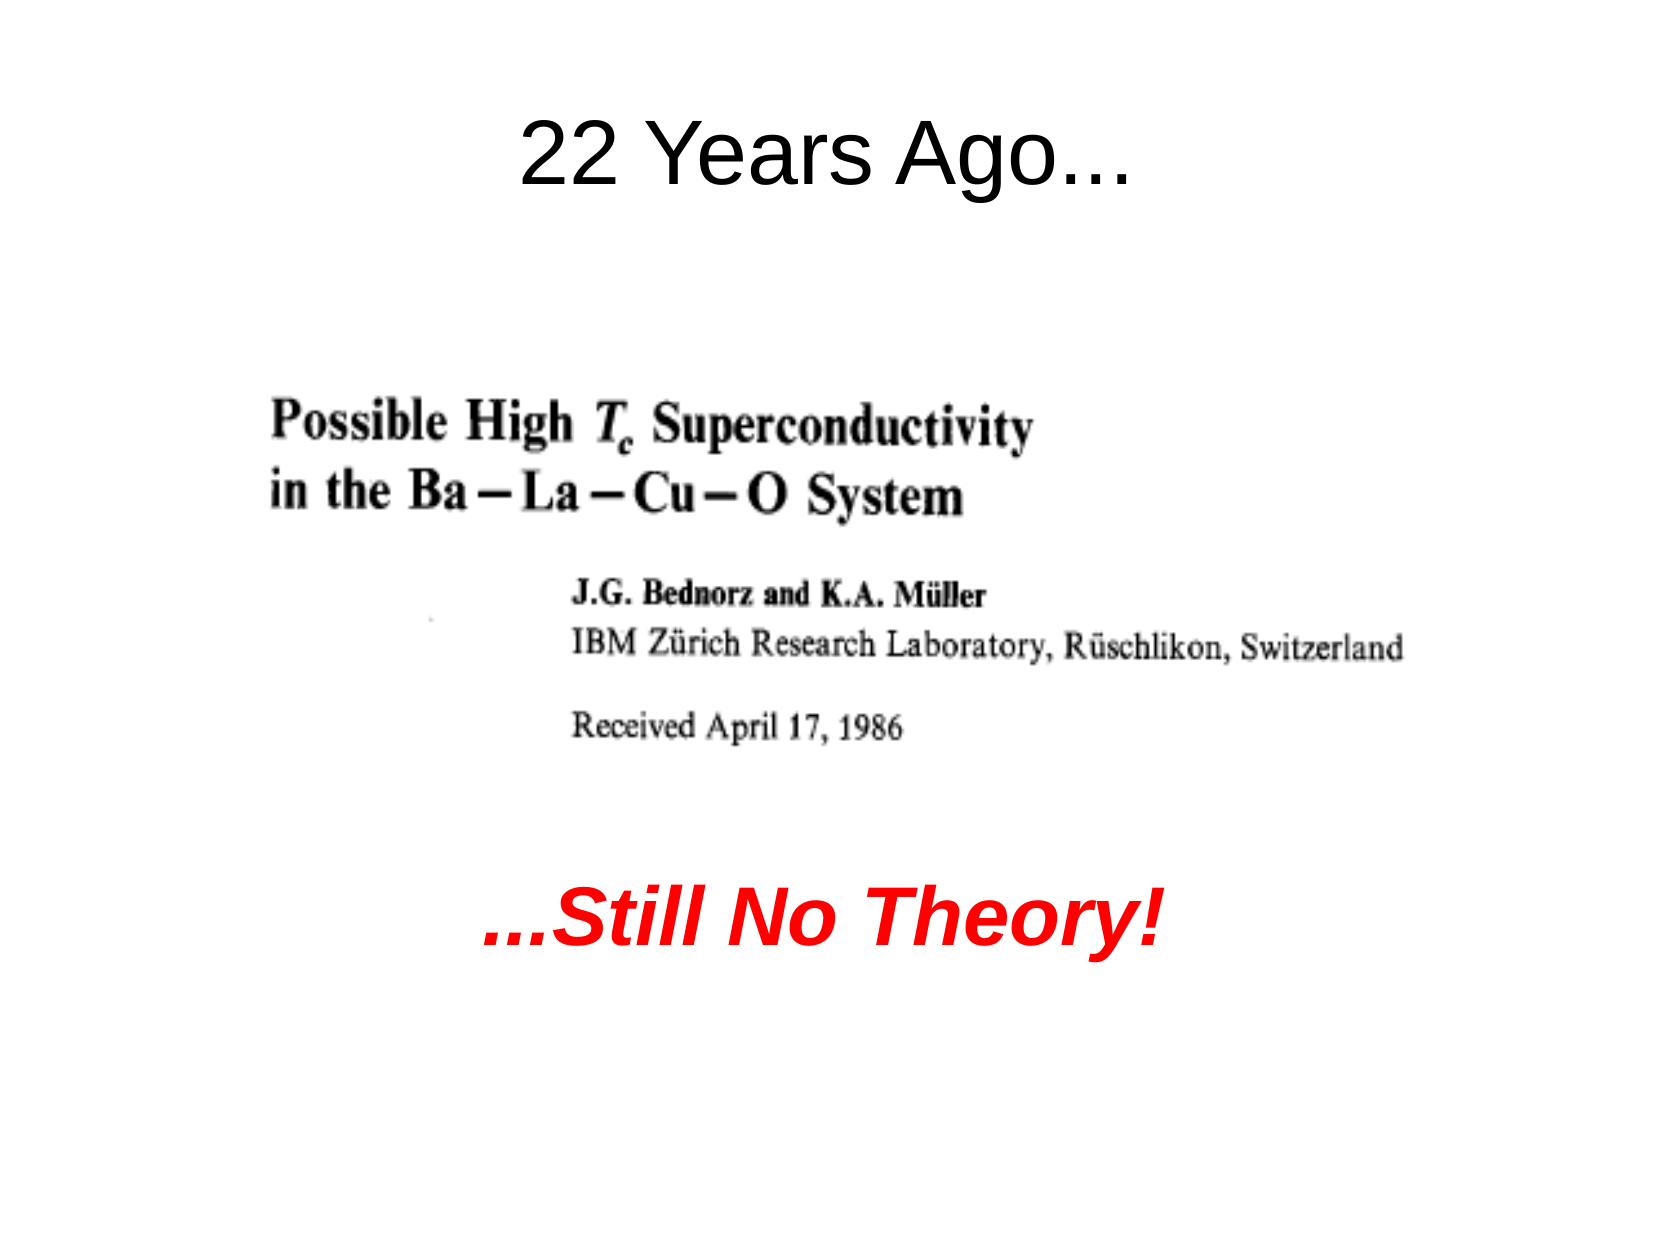

# 22 Years Ago...
...Still No Theory!